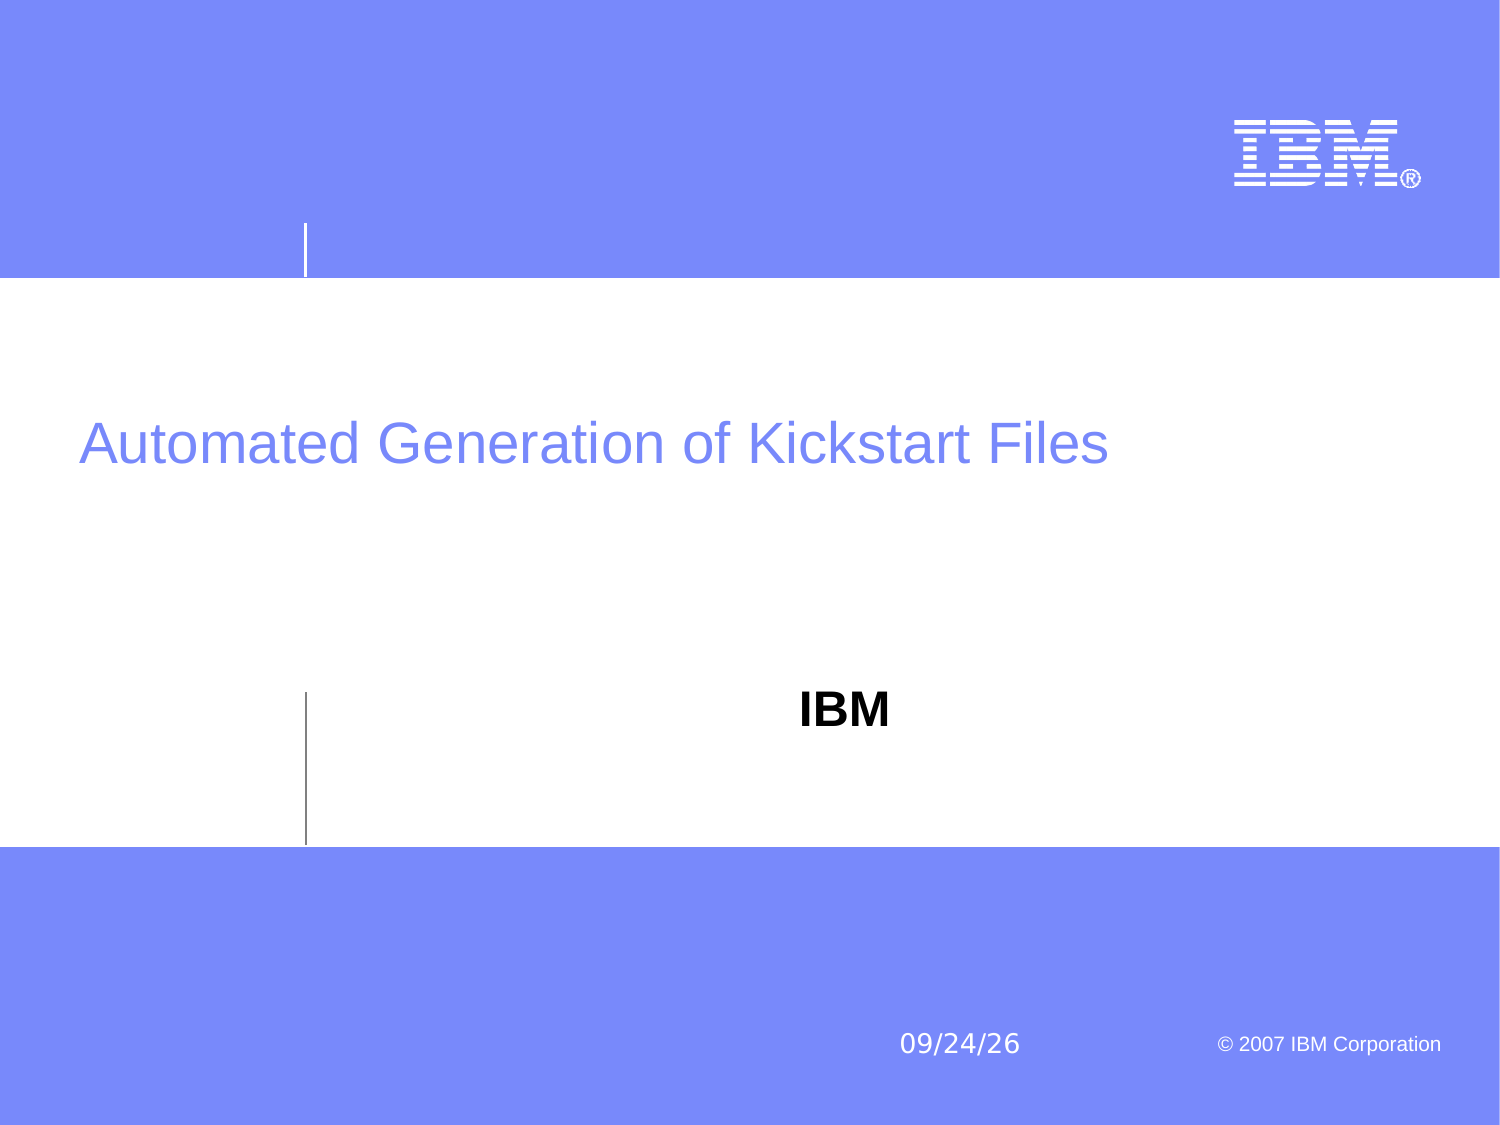

# Automated Generation of Kickstart Files
IBM